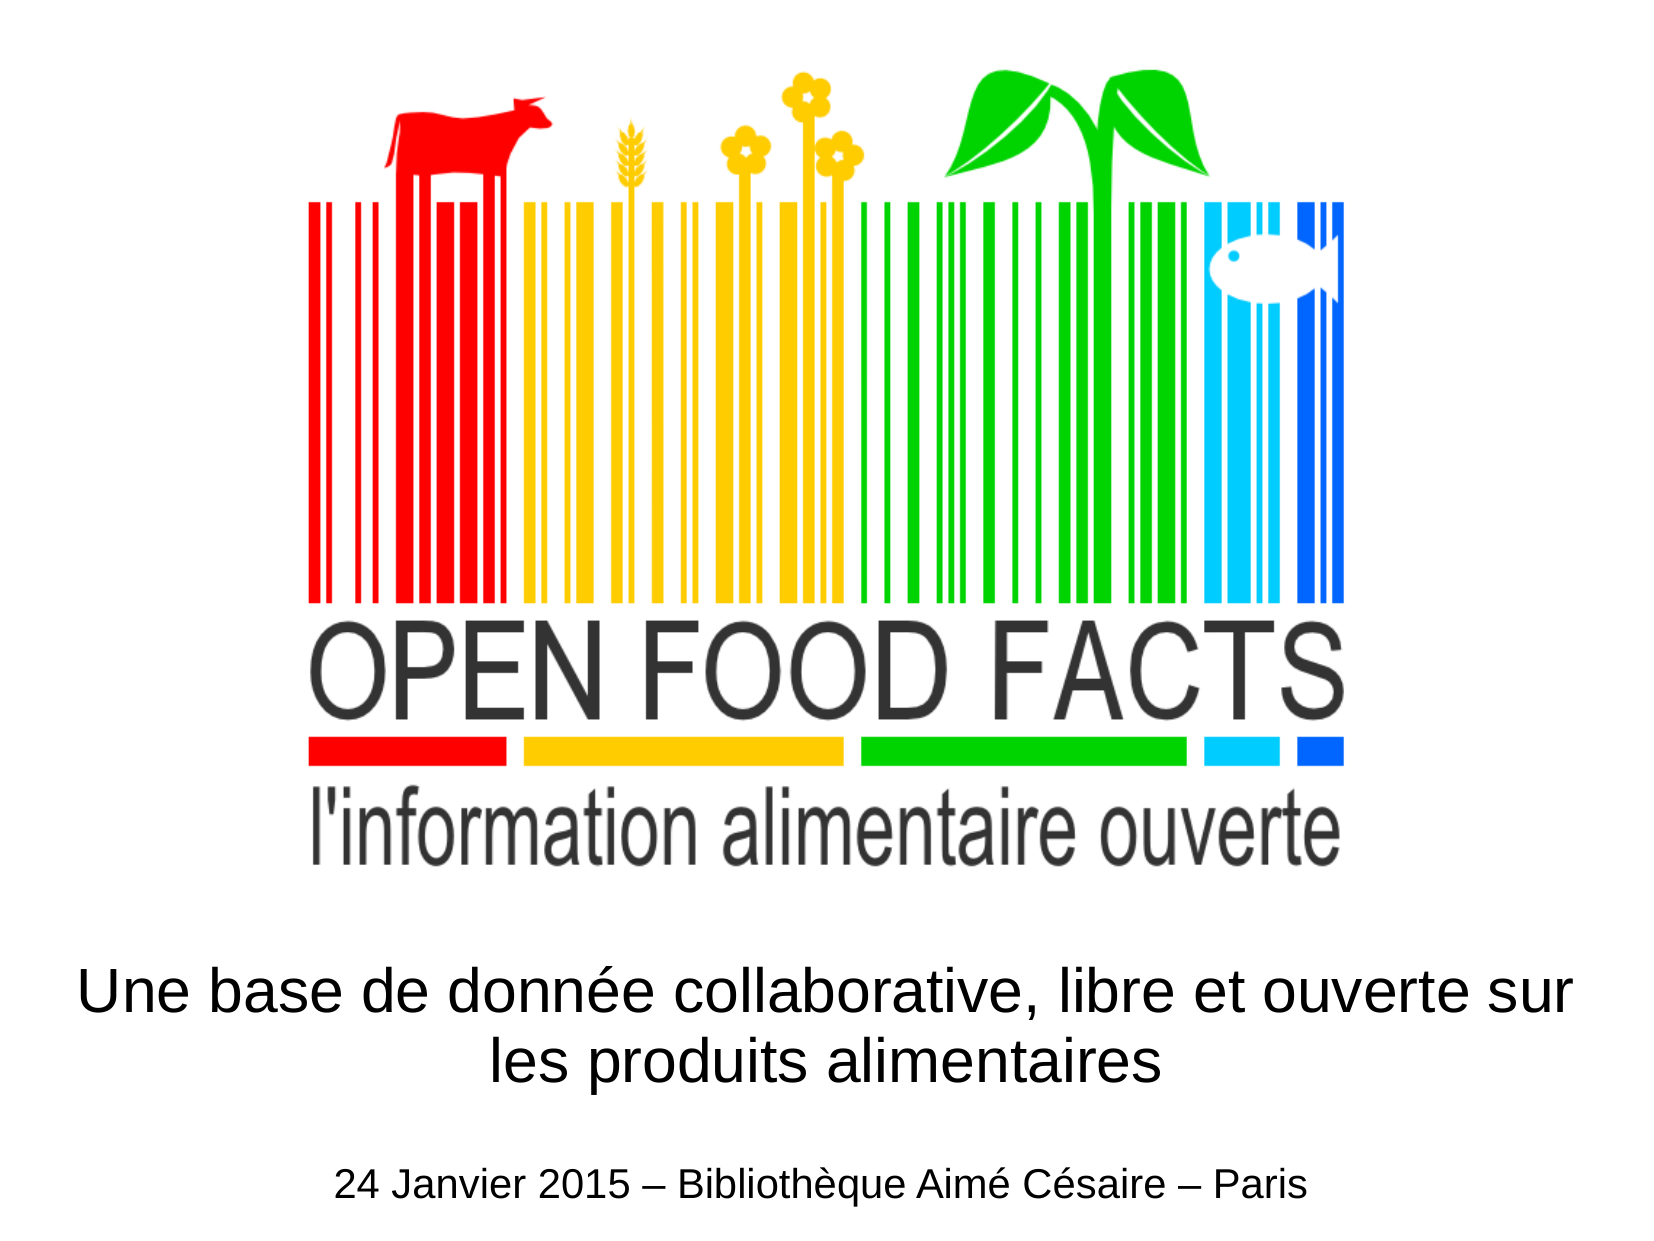

# Une base de donnée collaborative, libre et ouverte sur les produits alimentaires 24 Janvier 2015 – Bibliothèque Aimé Césaire – Paris